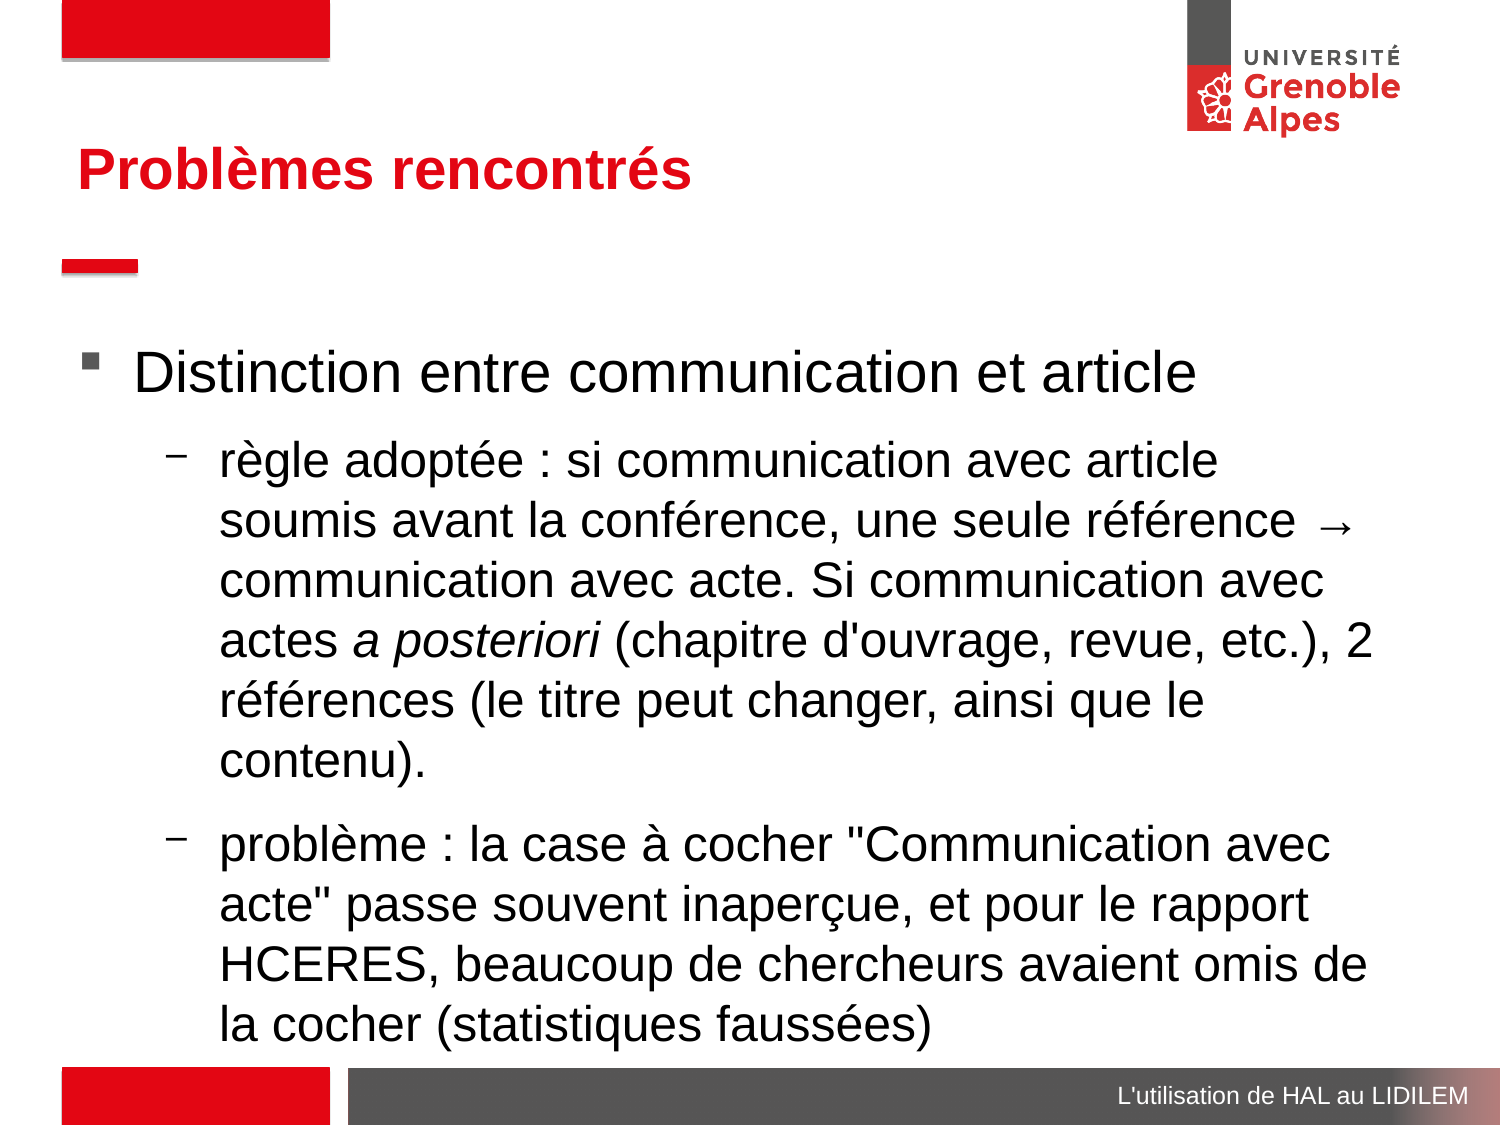

# Problèmes rencontrés
Distinction entre communication et article
règle adoptée : si communication avec article soumis avant la conférence, une seule référence → communication avec acte. Si communication avec actes a posteriori (chapitre d'ouvrage, revue, etc.), 2 références (le titre peut changer, ainsi que le contenu).
problème : la case à cocher "Communication avec acte" passe souvent inaperçue, et pour le rapport HCERES, beaucoup de chercheurs avaient omis de la cocher (statistiques faussées)
L'utilisation de HAL au LIDILEM